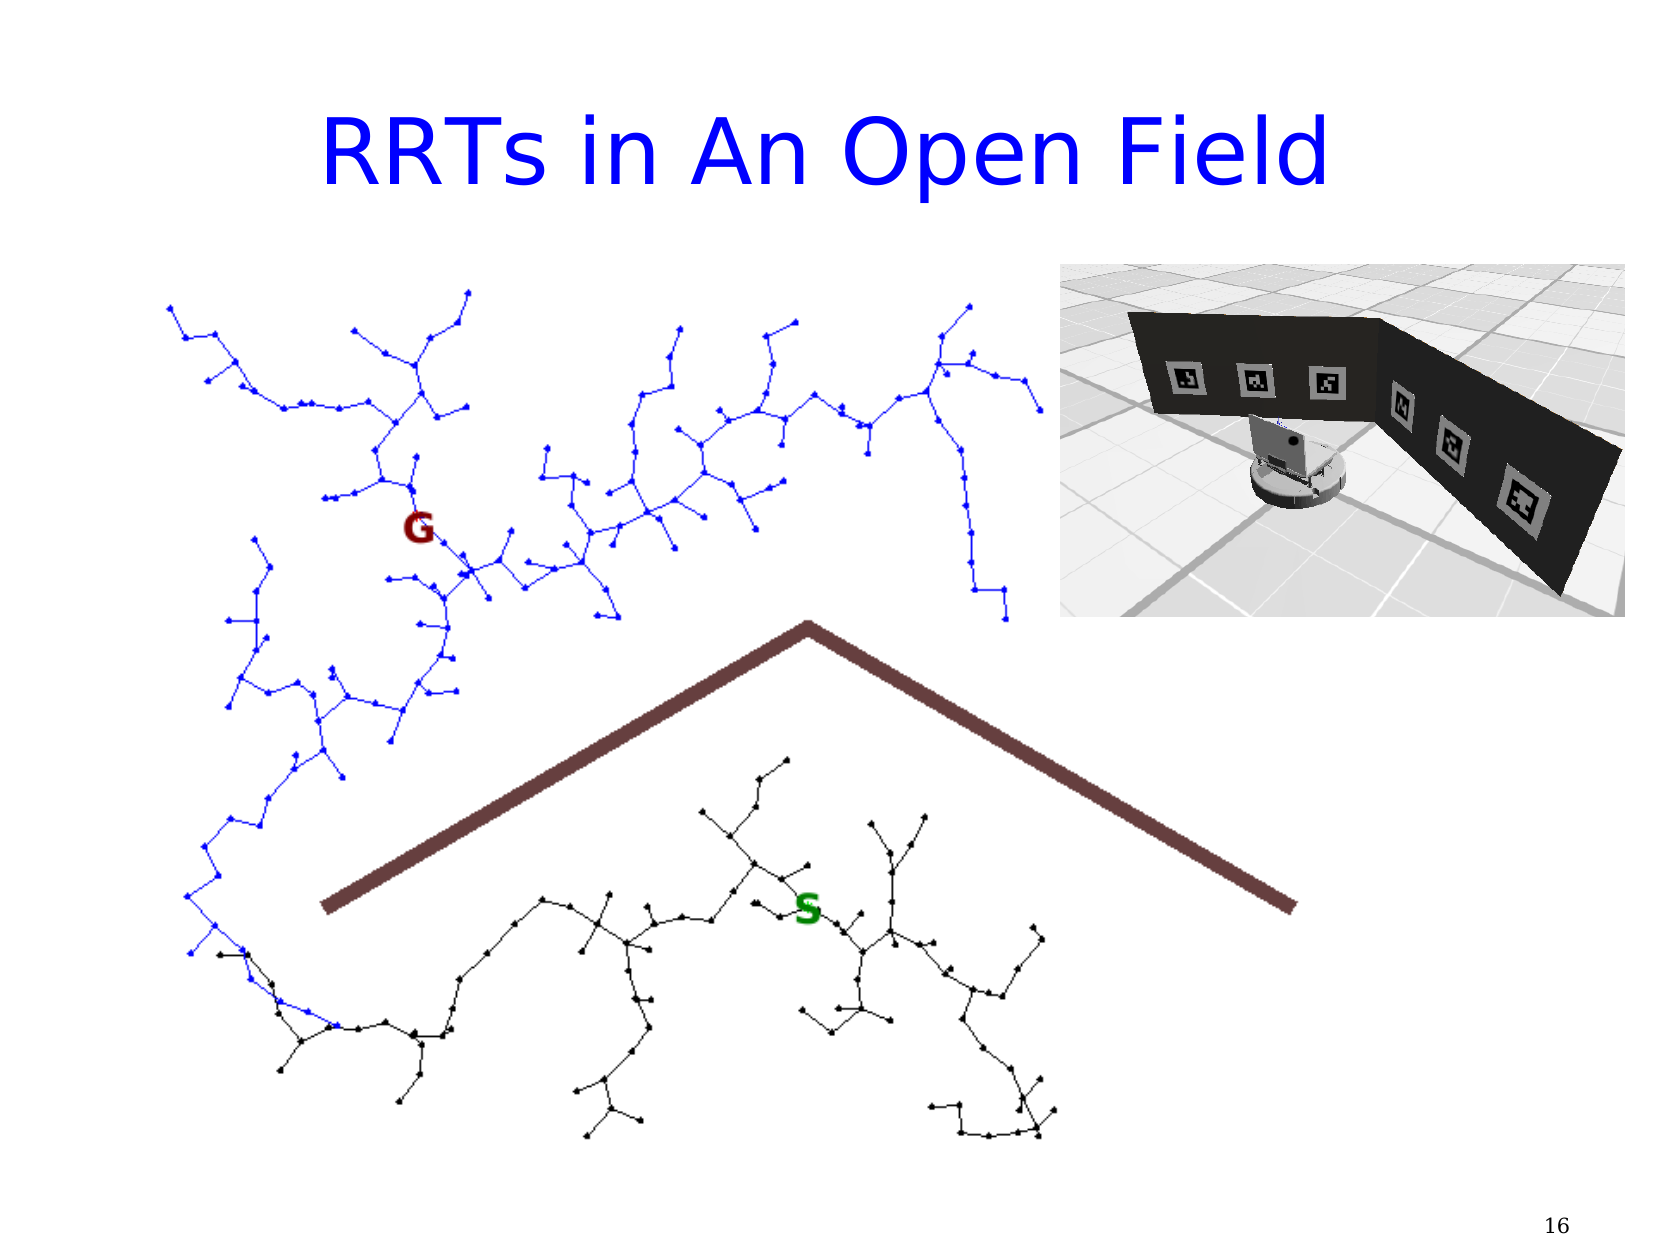

# RRTs in An Open Field
16